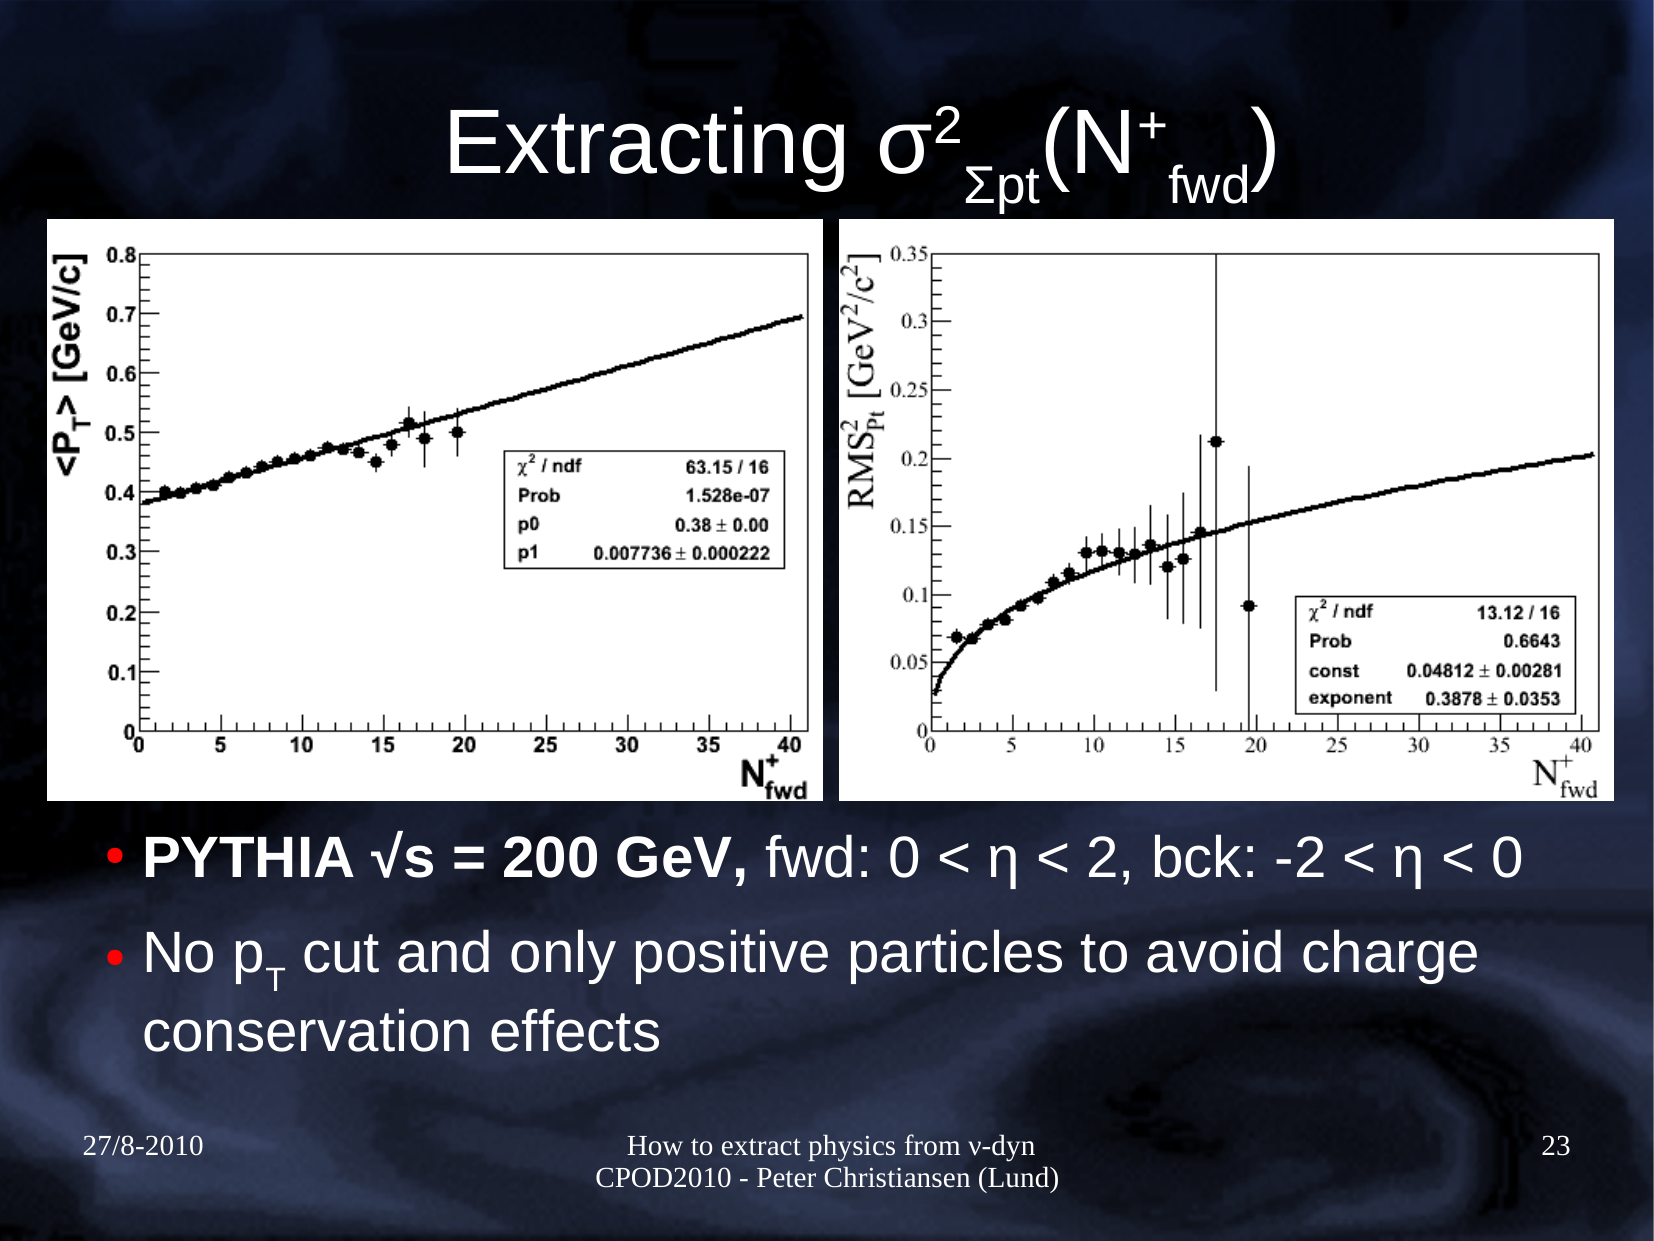

# Extracting σ2Σpt(N+fwd)
PYTHIA √s = 200 GeV, fwd: 0 < η < 2, bck: -2 < η < 0
No pT cut and only positive particles to avoid charge conservation effects
27/8-2010
23